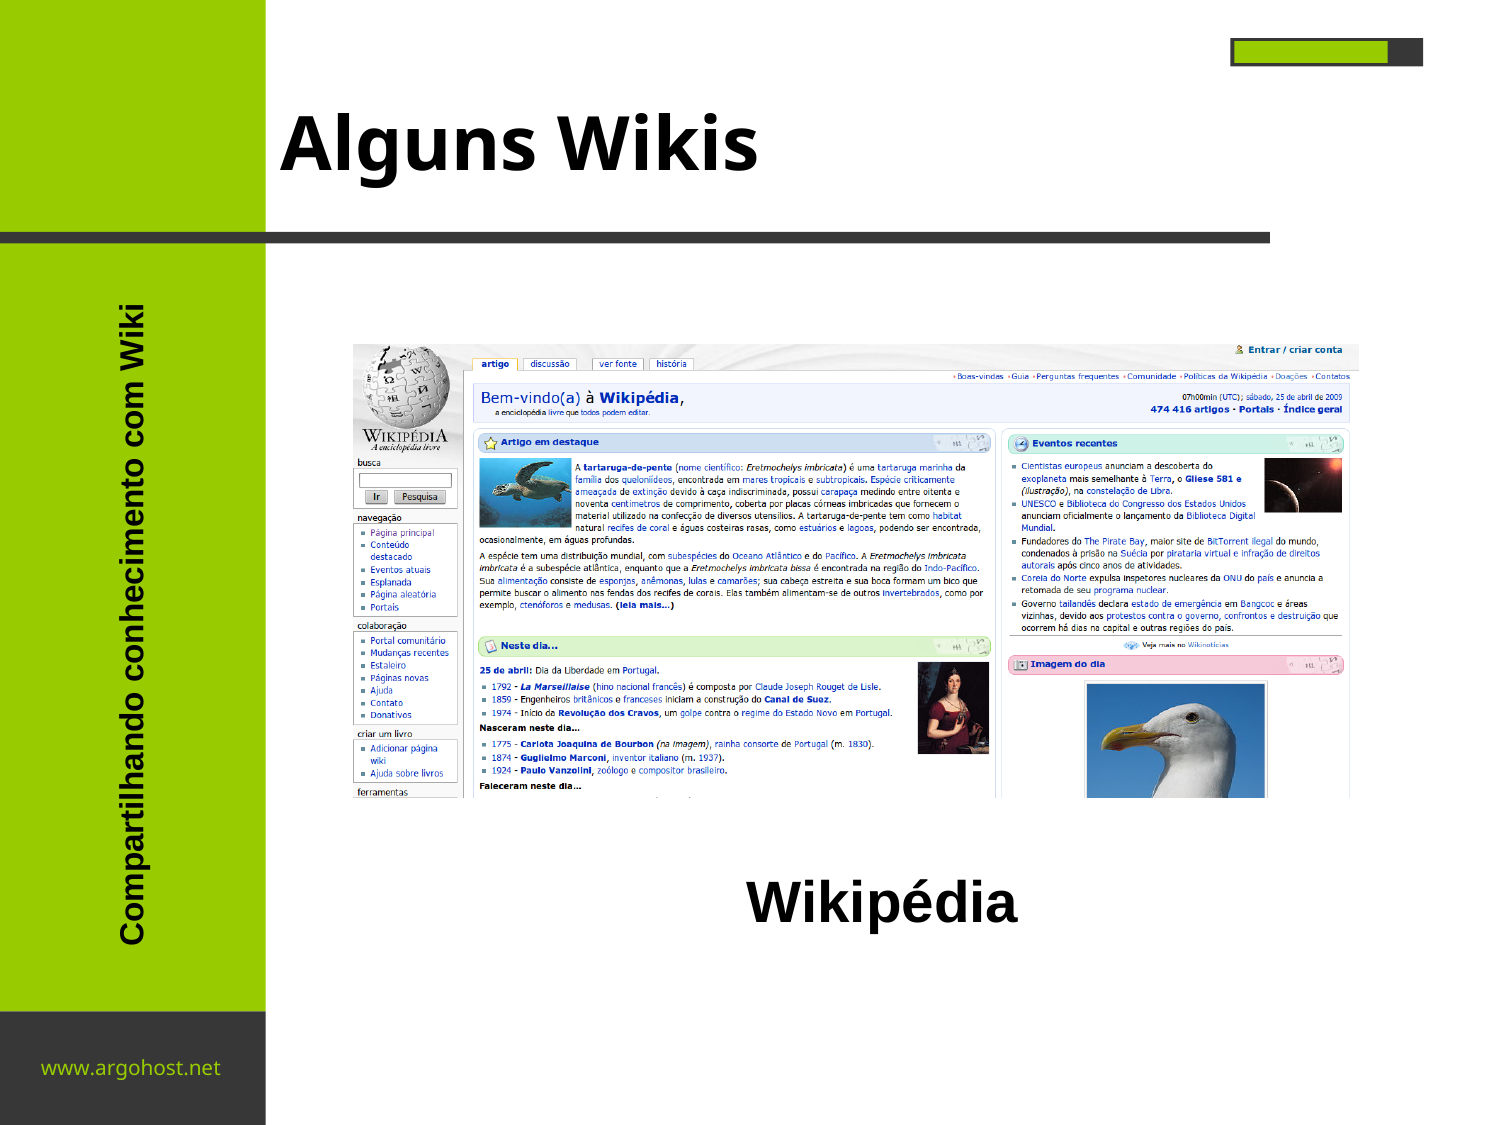

Alguns Wikis
Compartilhando conhecimento com Wiki
Wikipédia
www.argohost.net